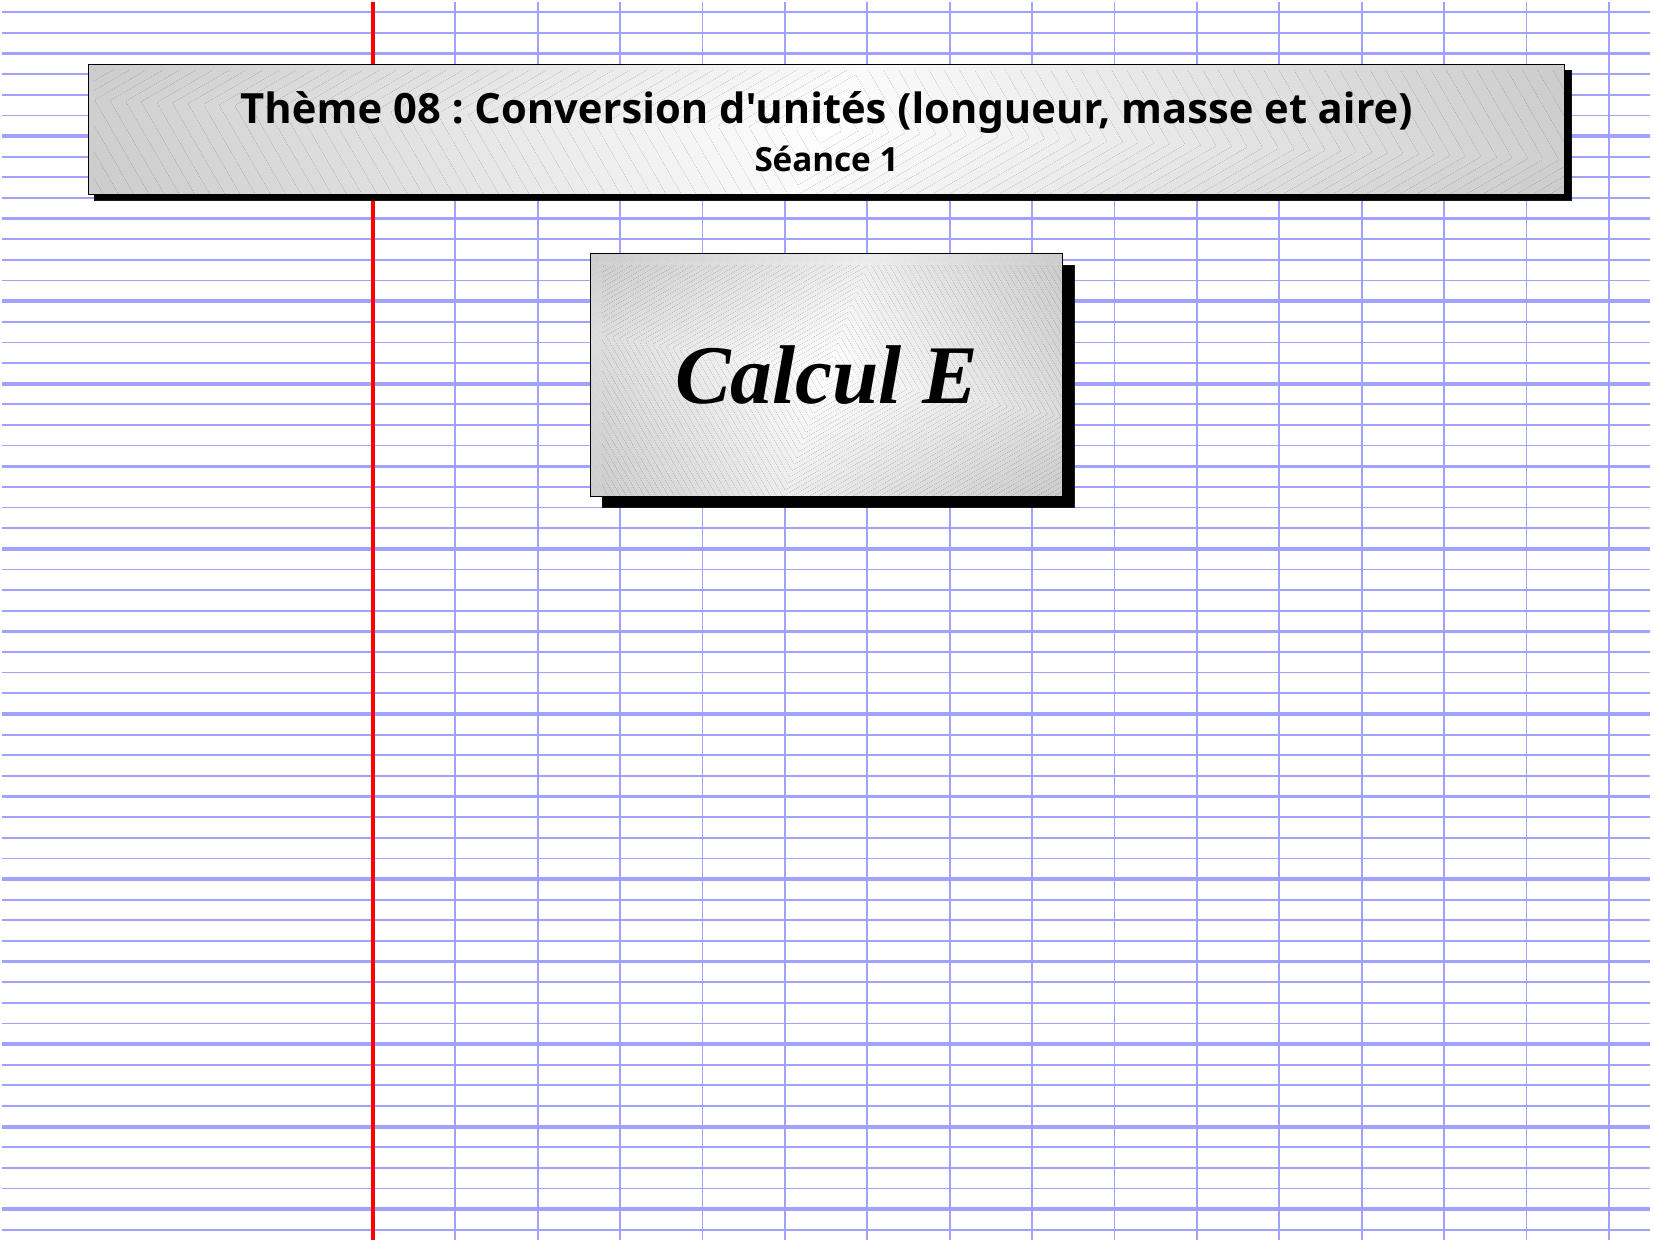

Thème XX : Xxxxxxxxxxxxxxxxxxxxxxxxxxxxxx
Séance x
Thème 3 : Calculs astucieux
Séance 1
Thème 3 : Tables de multiplication
Séance 1
Thème 08 : Conversion d'unités (longueur, masse et aire)
Séance 2
Thème 08 : Conversion d'unités (longueur, masse et aire)
Séance 1
Calcul E